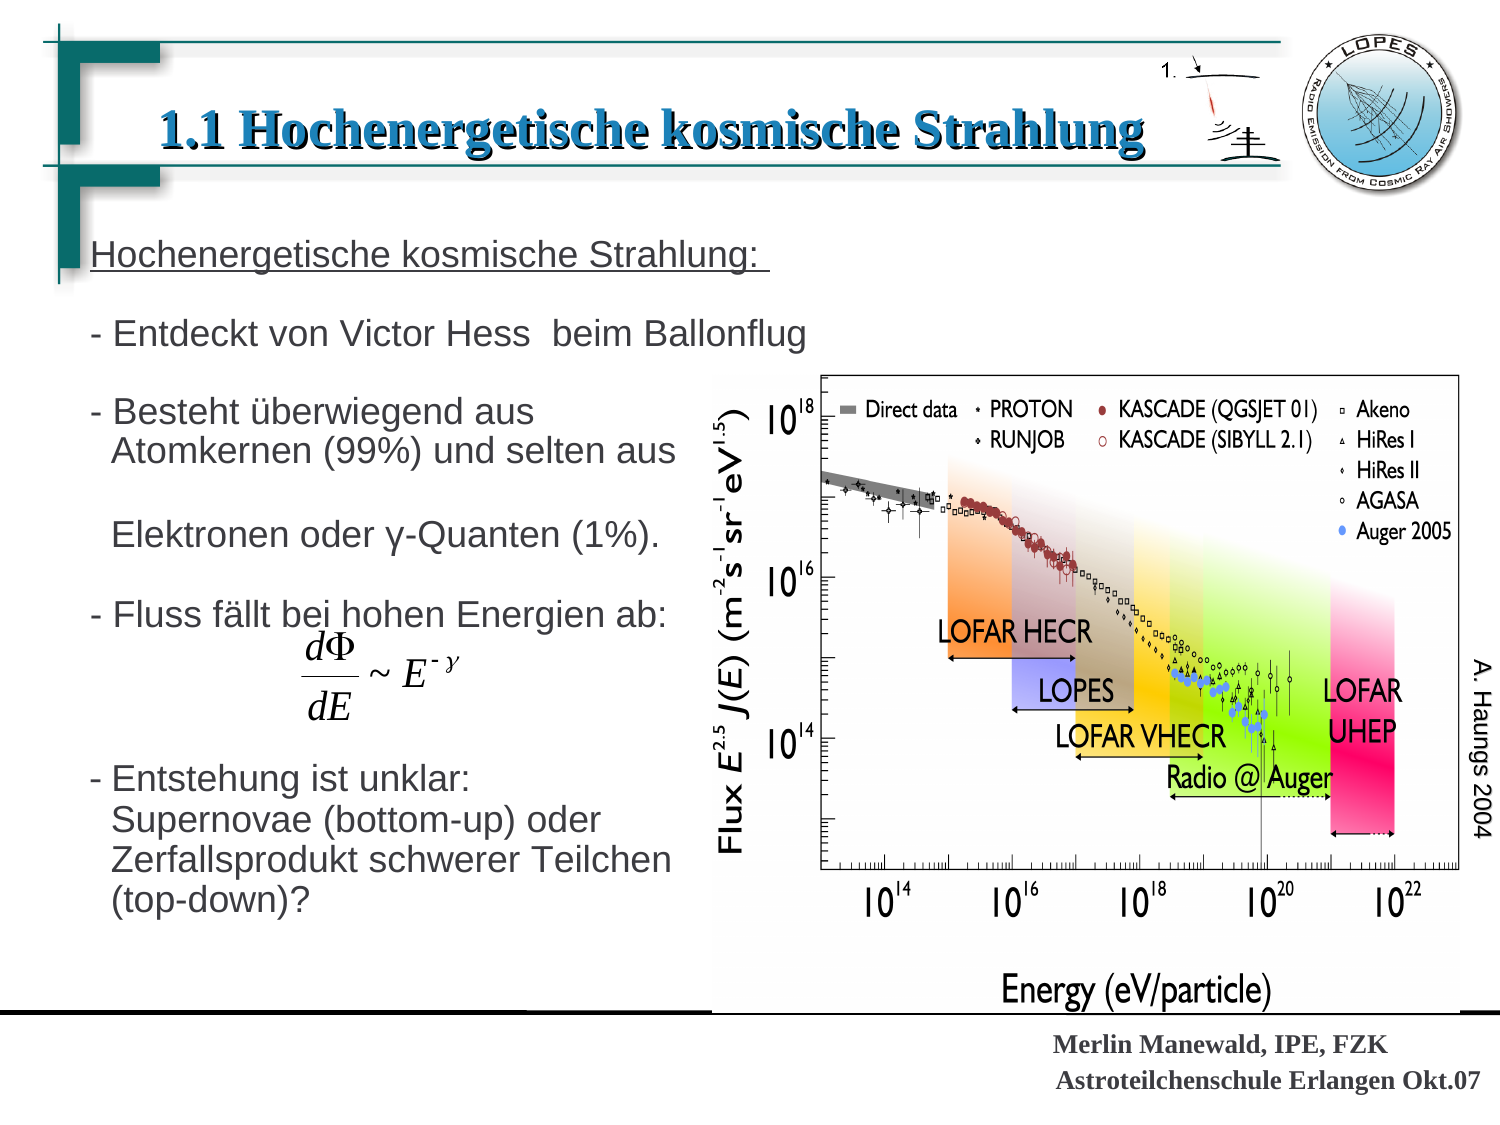

1.1 Hochenergetische kosmische Strahlung
Hochenergetische kosmische Strahlung:
- Entdeckt von Victor Hess beim Ballonflug
- Besteht überwiegend aus
 Atomkernen (99%) und selten aus
 Elektronen oder γ-Quanten (1%).
- Fluss fällt bei hohen Energien ab:
- Entstehung ist unklar:
 Supernovae (bottom-up) oder
 Zerfallsprodukt schwerer Teilchen
 (top-down)?
A. Haungs 2004